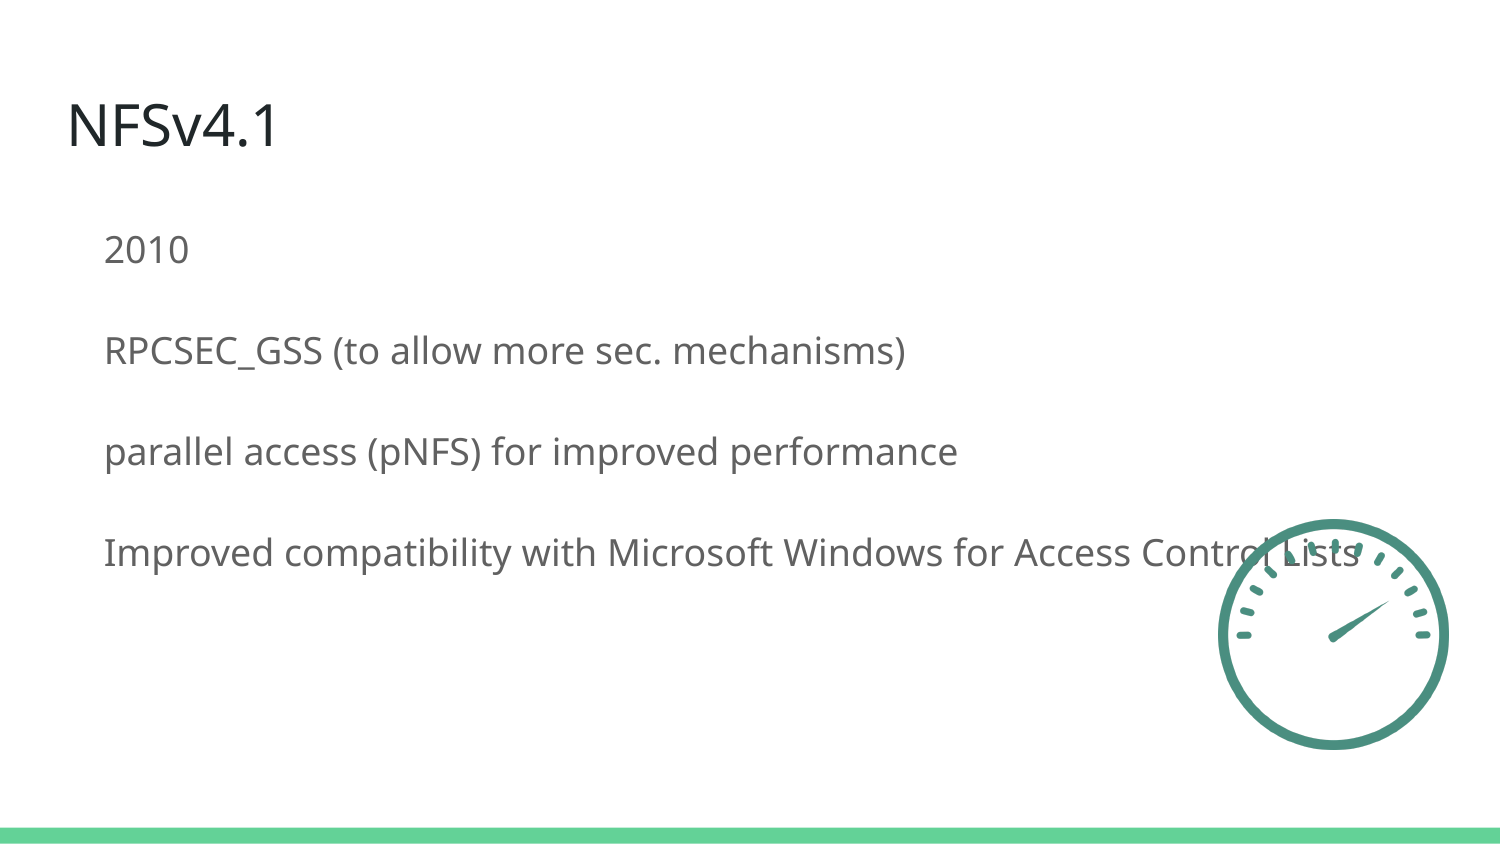

# NFSv4.1
2010
RPCSEC_GSS (to allow more sec. mechanisms)
parallel access (pNFS) for improved performance
Improved compatibility with Microsoft Windows for Access Control Lists